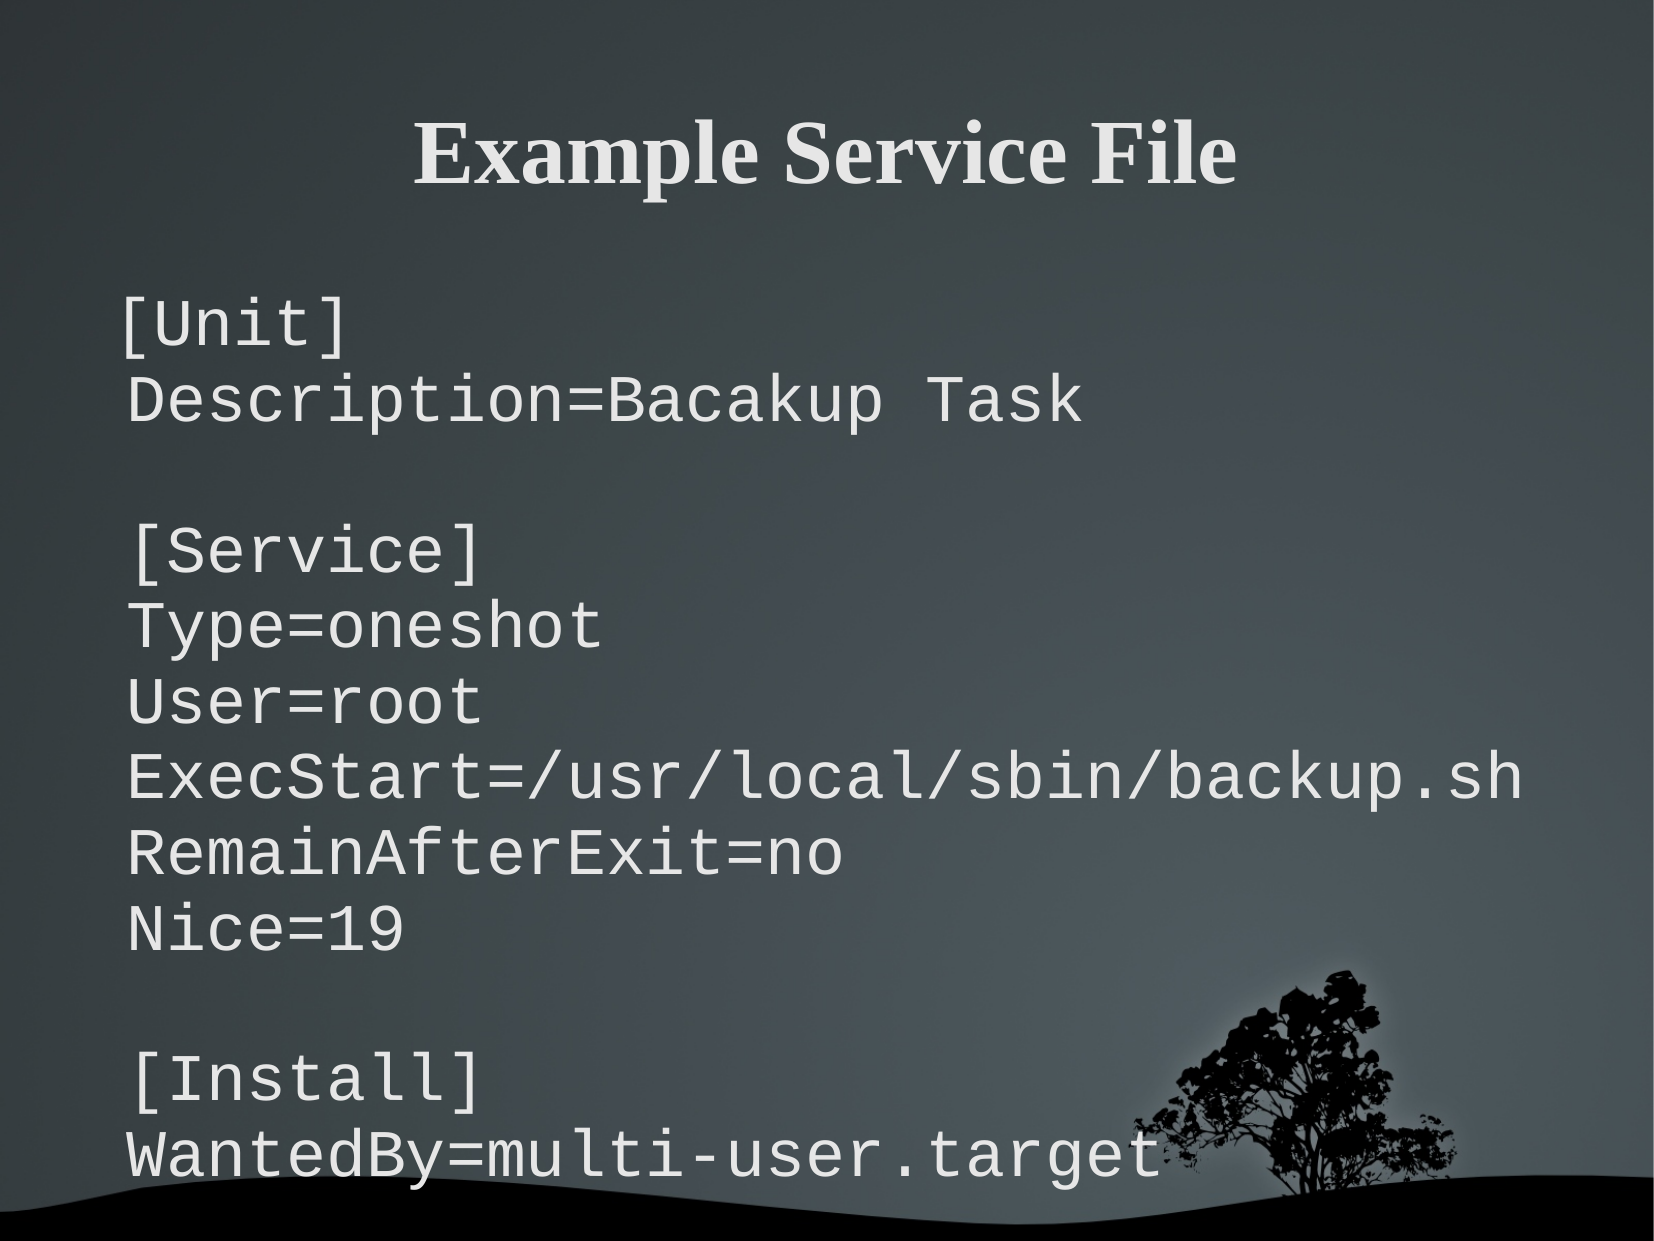

# Example Service File
 [Unit]
Description=Bacakup Task
[Service]
Type=oneshot
User=root
ExecStart=/usr/local/sbin/backup.sh
RemainAfterExit=no
Nice=19
[Install]
WantedBy=multi-user.target